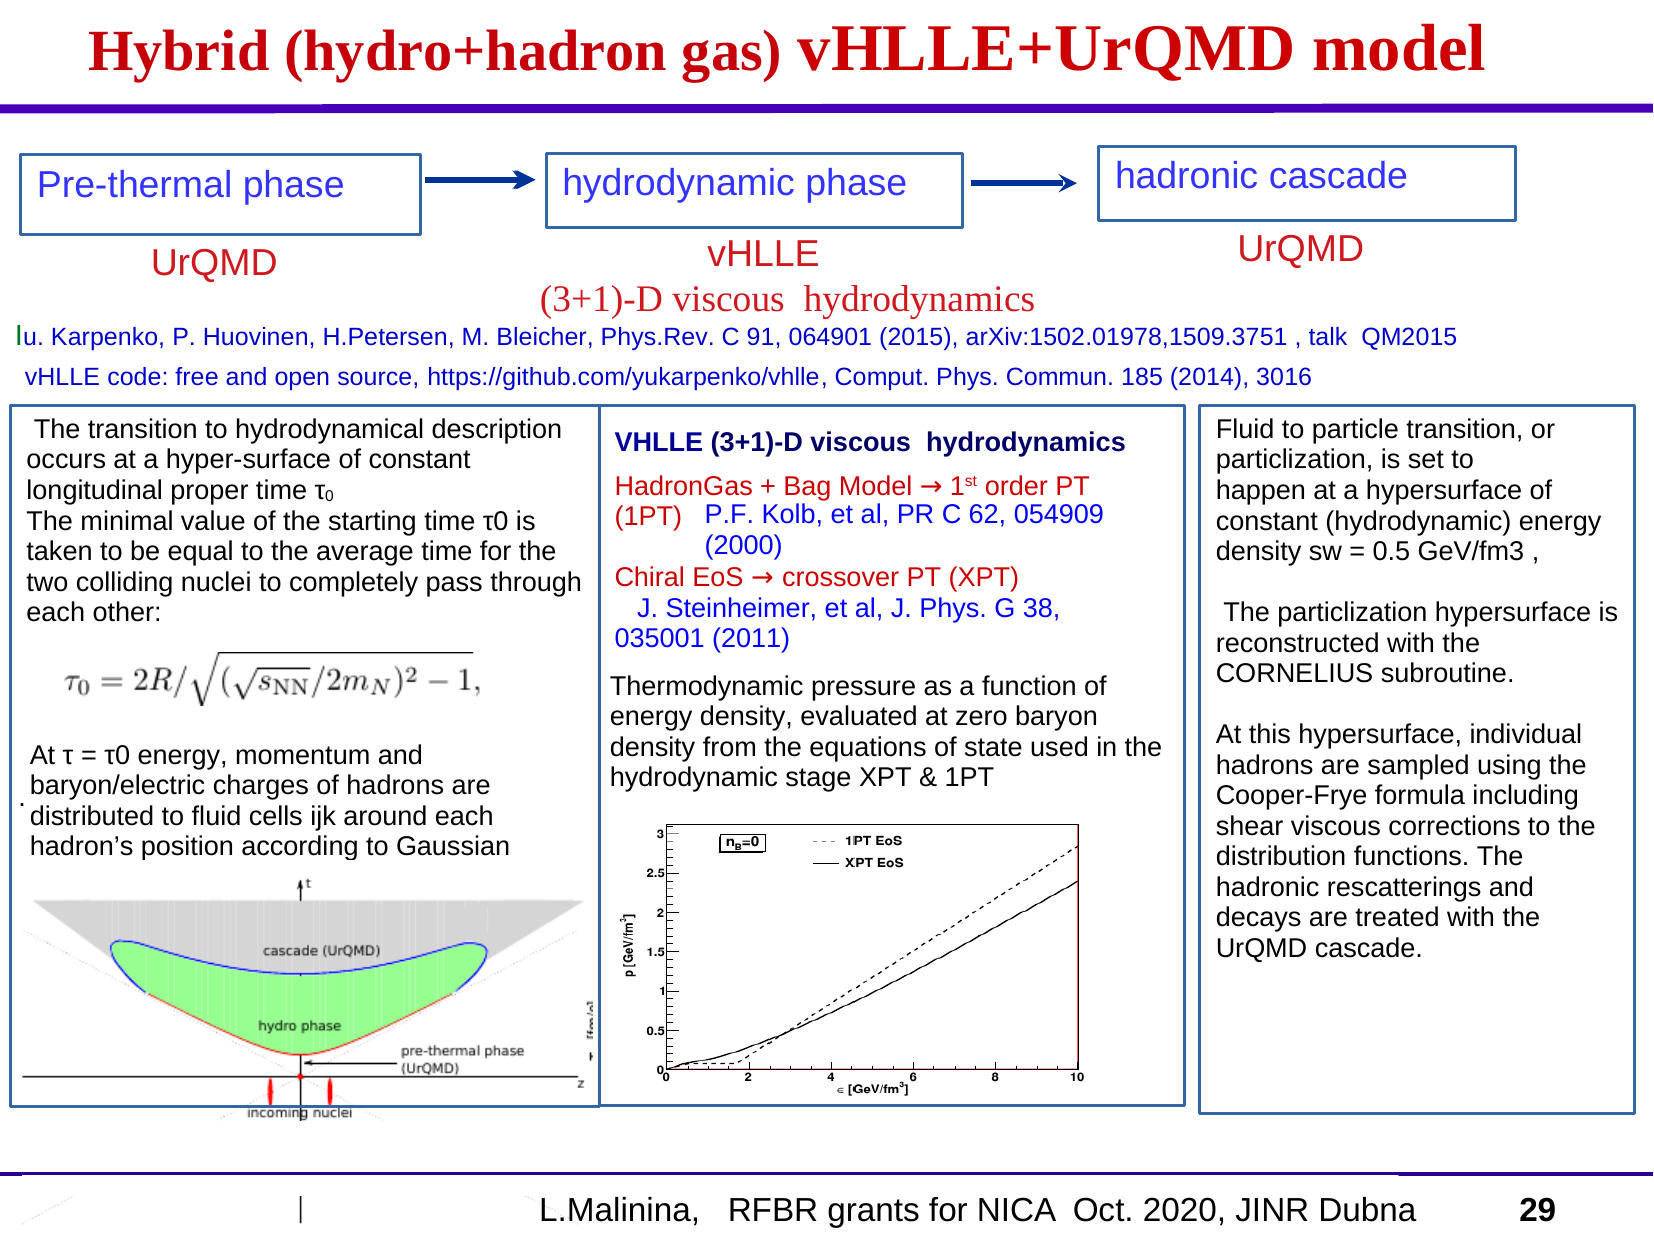

# Hybrid (hydro+hadron gas) vHLLE+UrQMD model
hadronic cascade
hydrodynamic phase
Pre-thermal phase
vHLLE
UrQMD
UrQMD
(3+1)-D viscous hydrodynamics
Iu. Karpenko, P. Huovinen, H.Petersen, M. Bleicher, Phys.Rev. C 91, 064901 (2015), arXiv:1502.01978,1509.3751 , talk QM2015
vHLLE code: free and open source, https://github.com/yukarpenko/vhlle, Comput. Phys. Commun. 185 (2014), 3016
 The transition to hydrodynamical description occurs at a hyper-surface of constant longitudinal proper time τ0
The minimal value of the starting time τ0 is taken to be equal to the average time for the two colliding nuclei to completely pass through each other:
Fluid to particle transition, or particlization, is set to
happen at a hypersurface of constant (hydrodynamic) energy density sw = 0.5 GeV/fm3 ,
 The particlization hypersurface is reconstructed with the CORNELIUS subroutine.
At this hypersurface, individual hadrons are sampled using the Cooper-Frye formula including shear viscous corrections to the distribution functions. The
hadronic rescatterings and decays are treated with the
UrQMD cascade.
VHLLE (3+1)-D viscous hydrodynamics
HadronGas + Bag Model → 1st order PT (1PT)
P.F. Kolb, et al, PR C 62, 054909 (2000)
Chiral EoS → crossover PT (XPT)
 J. Steinheimer, et al, J. Phys. G 38, 035001 (2011)
Thermodynamic pressure as a function of energy density, evaluated at zero baryon density from the equations of state used in the hydrodynamic stage XPT & 1PT
At τ = τ0 energy, momentum and baryon/electric charges of hadrons are distributed to fluid cells ijk around each hadron’s position according to Gaussian
 profiles
.
 L.Malinina, RFBR grants for NICA Oct. 2020, JINR Dubna